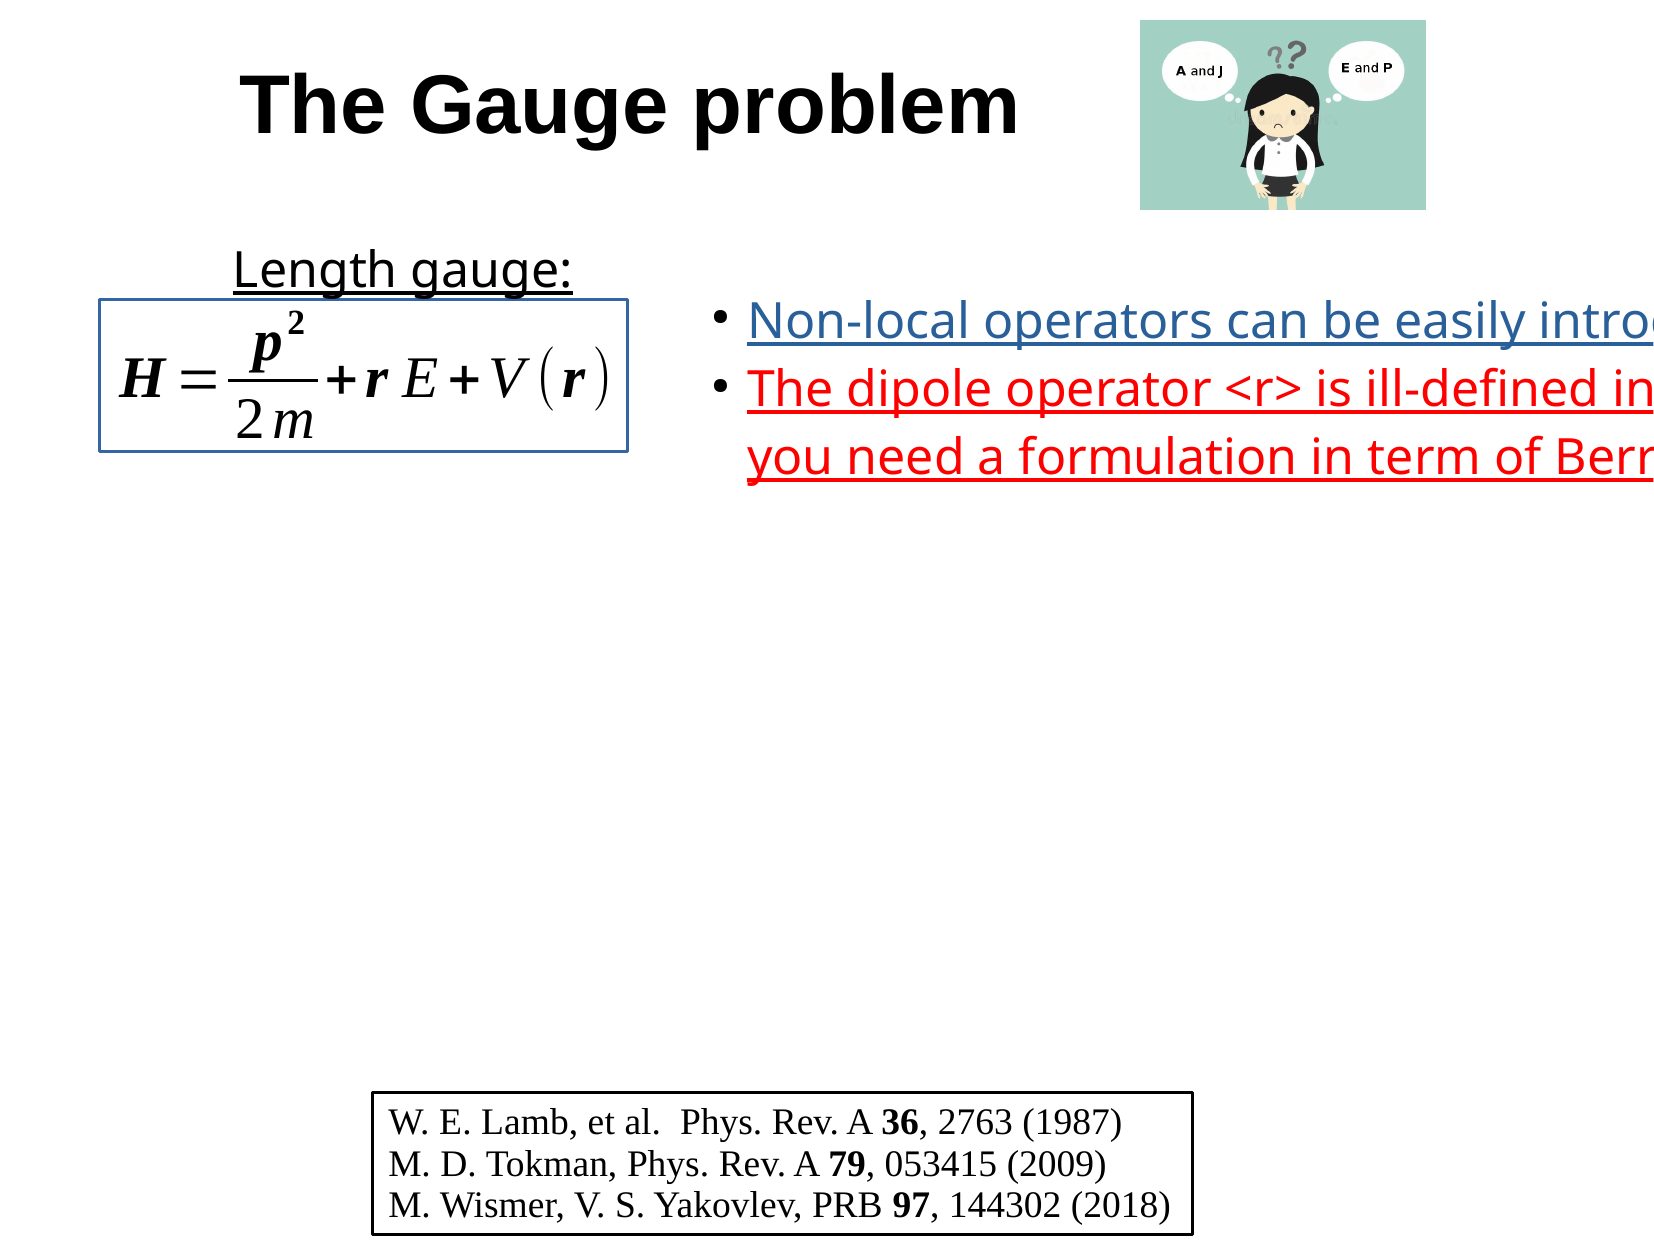

# The Gauge problem
Length gauge:
Non-local operators can be easily introduced
The dipole operator <r> is ill-defined in solids
you need a formulation in term of Berry-phase
W. E. Lamb, et al. Phys. Rev. A 36, 2763 (1987)
M. D. Tokman, Phys. Rev. A 79, 053415 (2009)
M. Wismer, V. S. Yakovlev, PRB 97, 144302 (2018)